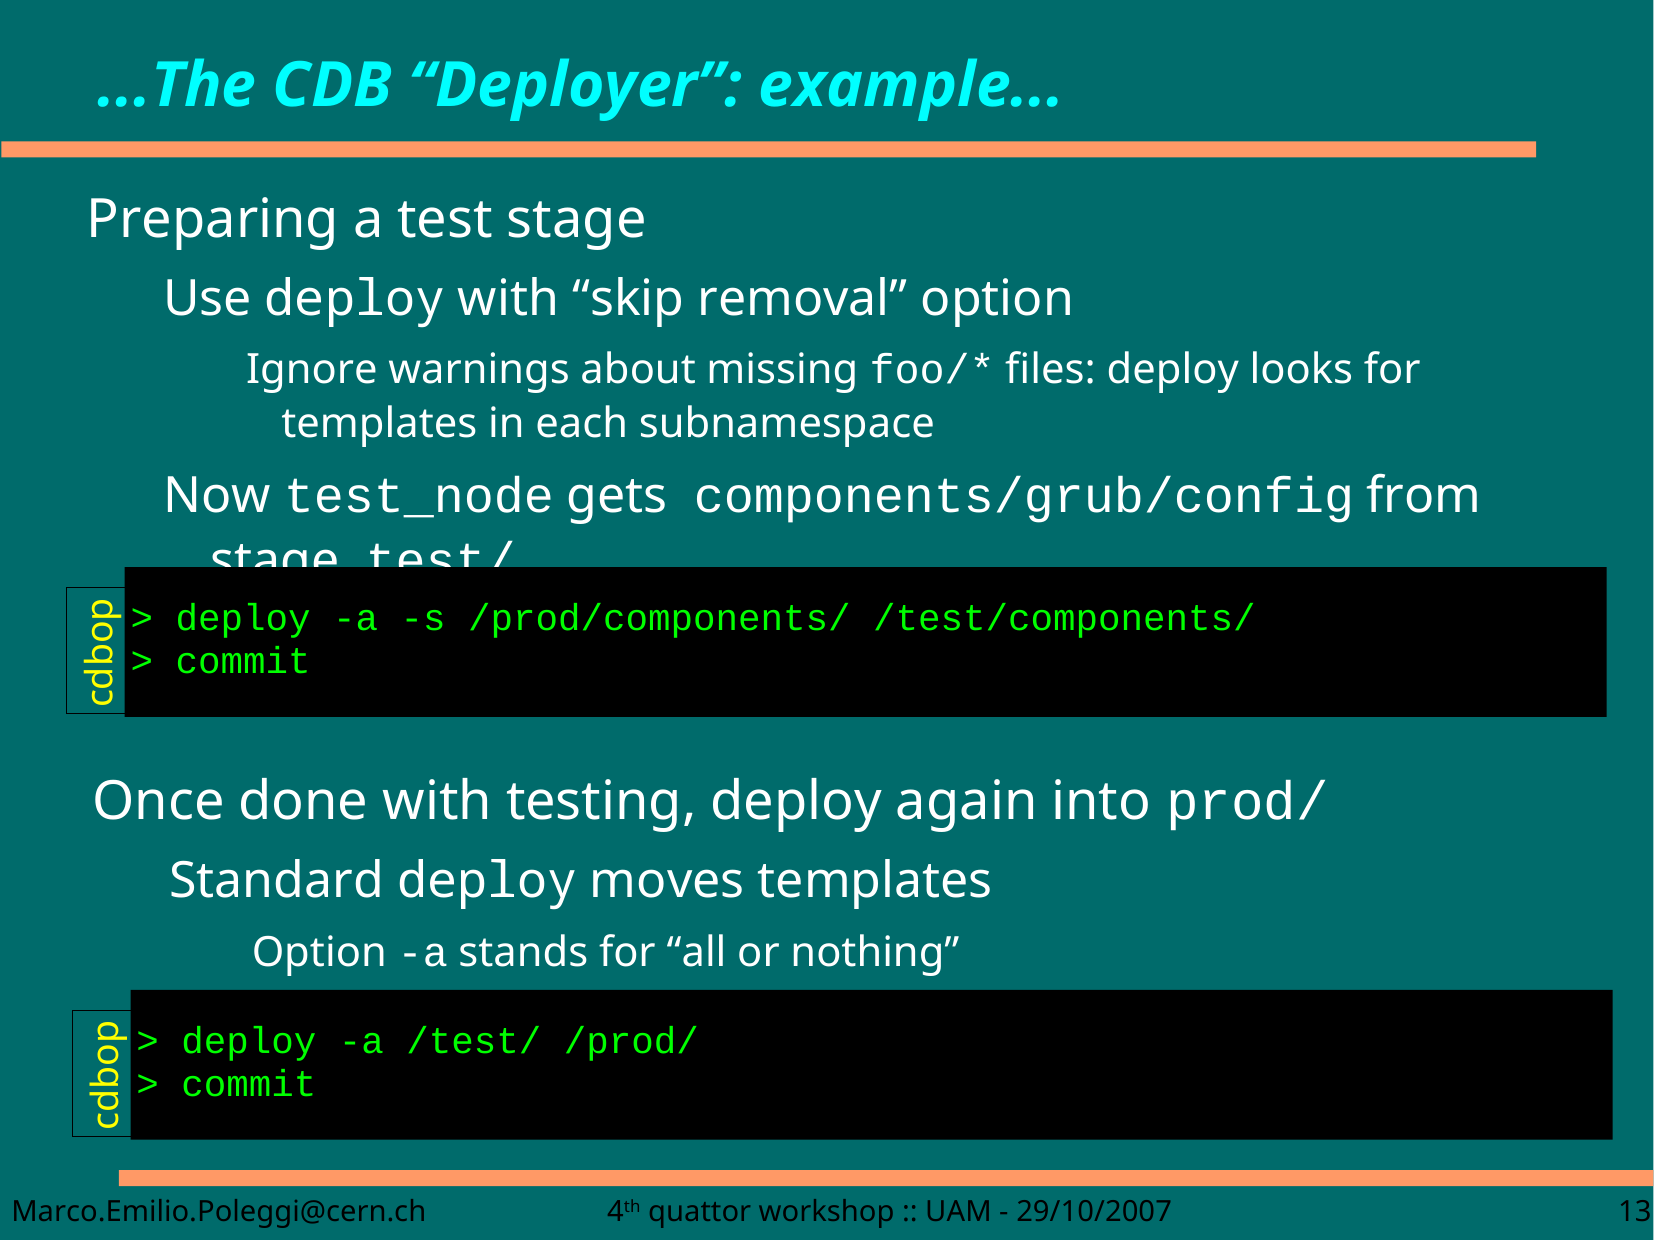

# ...The CDB “Deployer”: example...
Preparing a test stage
Use deploy with “skip removal” option
Ignore warnings about missing foo/* files: deploy looks for templates in each subnamespace
Now test_node gets components/grub/config from stage test/
> deploy -a -s /prod/components/ /test/components/
> commit
cdbop
Once done with testing, deploy again into prod/
Standard deploy moves templates
Option -a stands for “all or nothing”
> deploy -a /test/ /prod/
> commit
cdbop